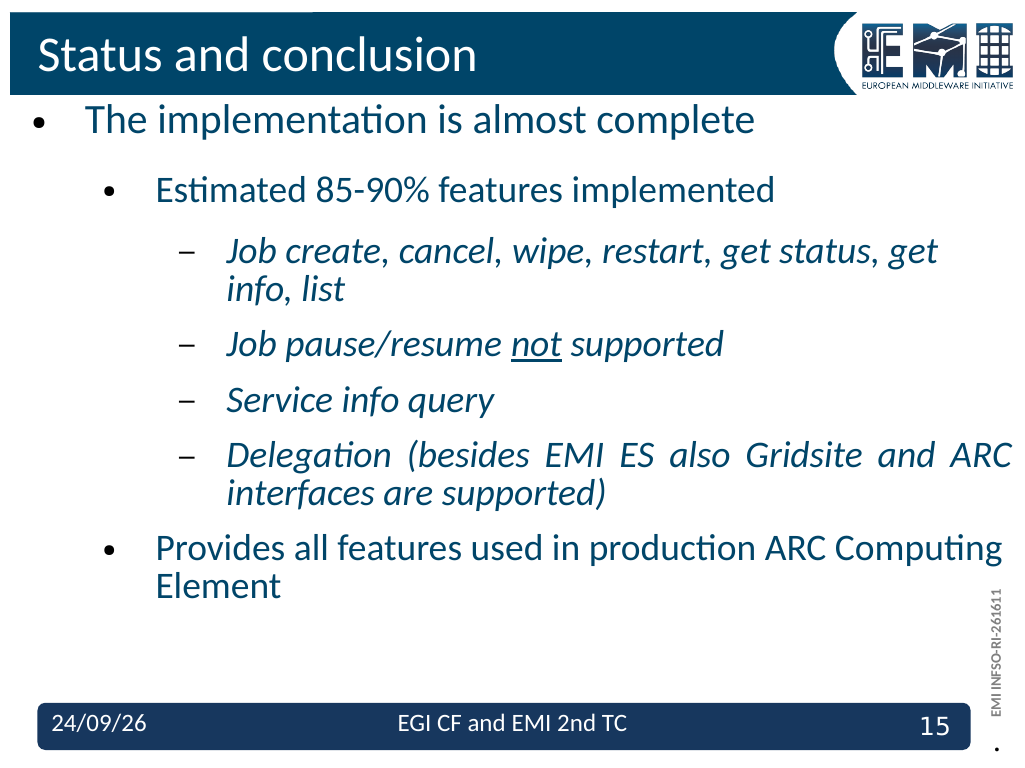

# Status and conclusion
The implementation is almost complete
Estimated 85-90% features implemented
Job create, cancel, wipe, restart, get status, get info, list
Job pause/resume not supported
Service info query
Delegation (besides EMI ES also Gridsite and ARC interfaces are supported)
Provides all features used in production ARC Computing Element
EGI CF and EMI 2nd TC
15